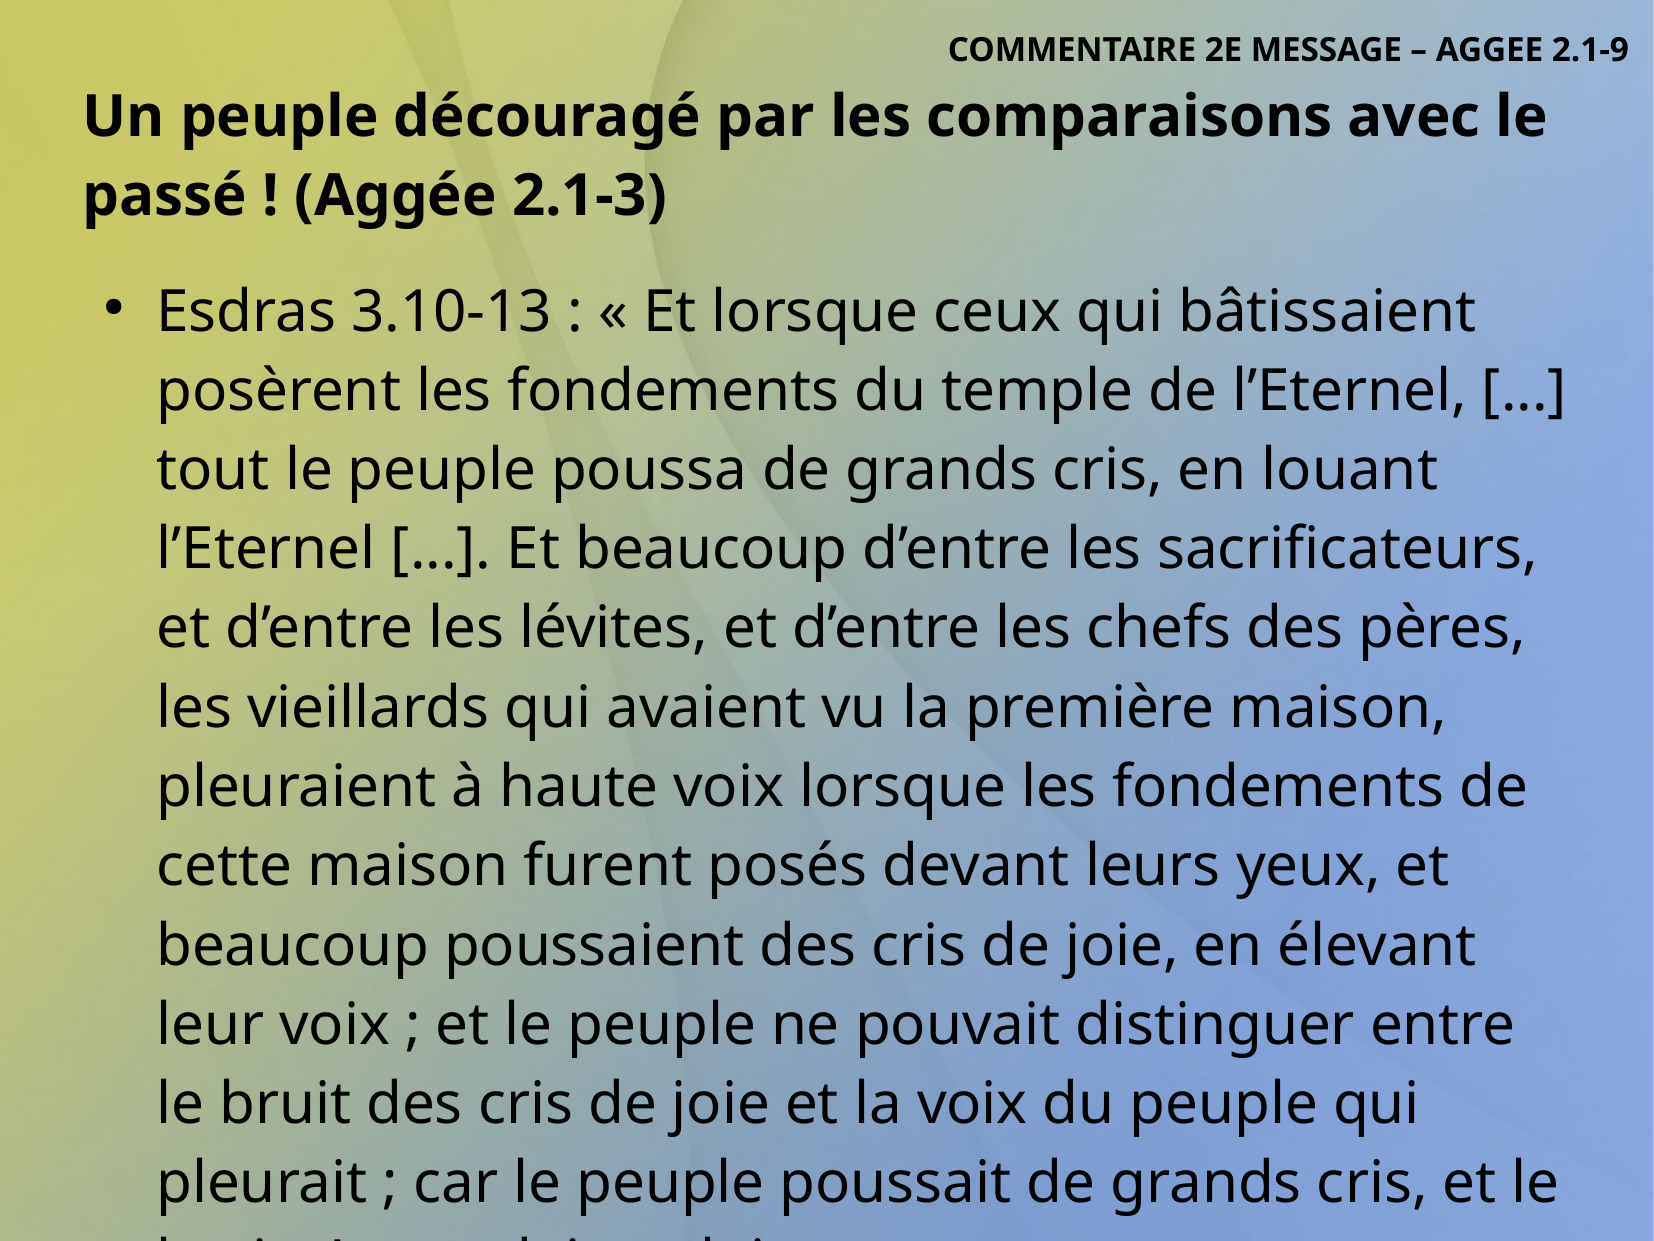

COMMENTAIRE 2E MESSAGE – AGGEE 2.1-9
# Un peuple découragé par les comparaisons avec le passé ! (Aggée 2.1-3)
Esdras 3.10-13 : « Et lorsque ceux qui bâtissaient posèrent les fondements du temple de l’Eternel, [...] tout le peuple poussa de grands cris, en louant l’Eternel [...]. Et beaucoup d’entre les sacrificateurs, et d’entre les lévites, et d’entre les chefs des pères, les vieillards qui avaient vu la première maison, pleuraient à haute voix lorsque les fondements de cette maison furent posés devant leurs yeux, et beaucoup poussaient des cris de joie, en élevant leur voix ; et le peuple ne pouvait distinguer entre le bruit des cris de joie et la voix du peuple qui pleurait ; car le peuple poussait de grands cris, et le bruit s’entendait au loin »